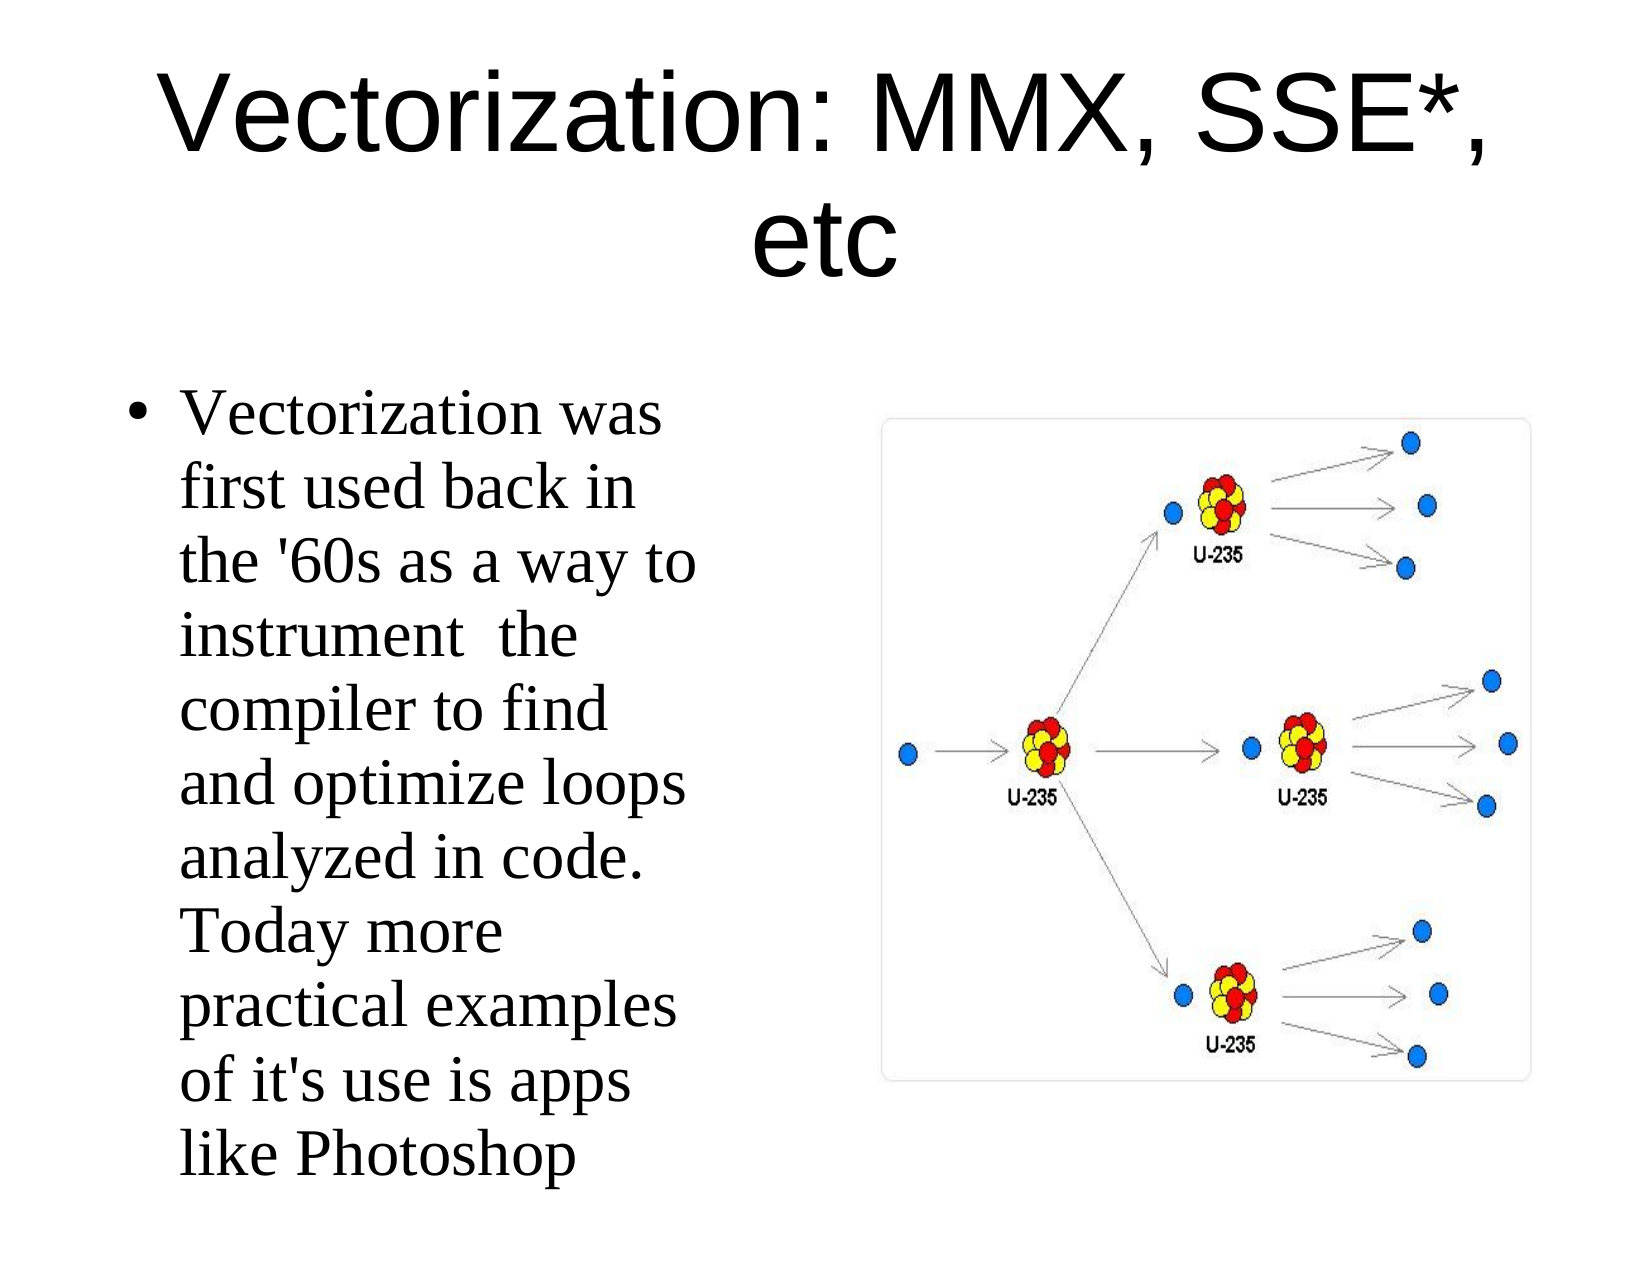

# Vectorization: MMX, SSE*, etc
Vectorization was first used back in the '60s as a way to instrument the compiler to find and optimize loops analyzed in code. Today more practical examples of it's use is apps like Photoshop